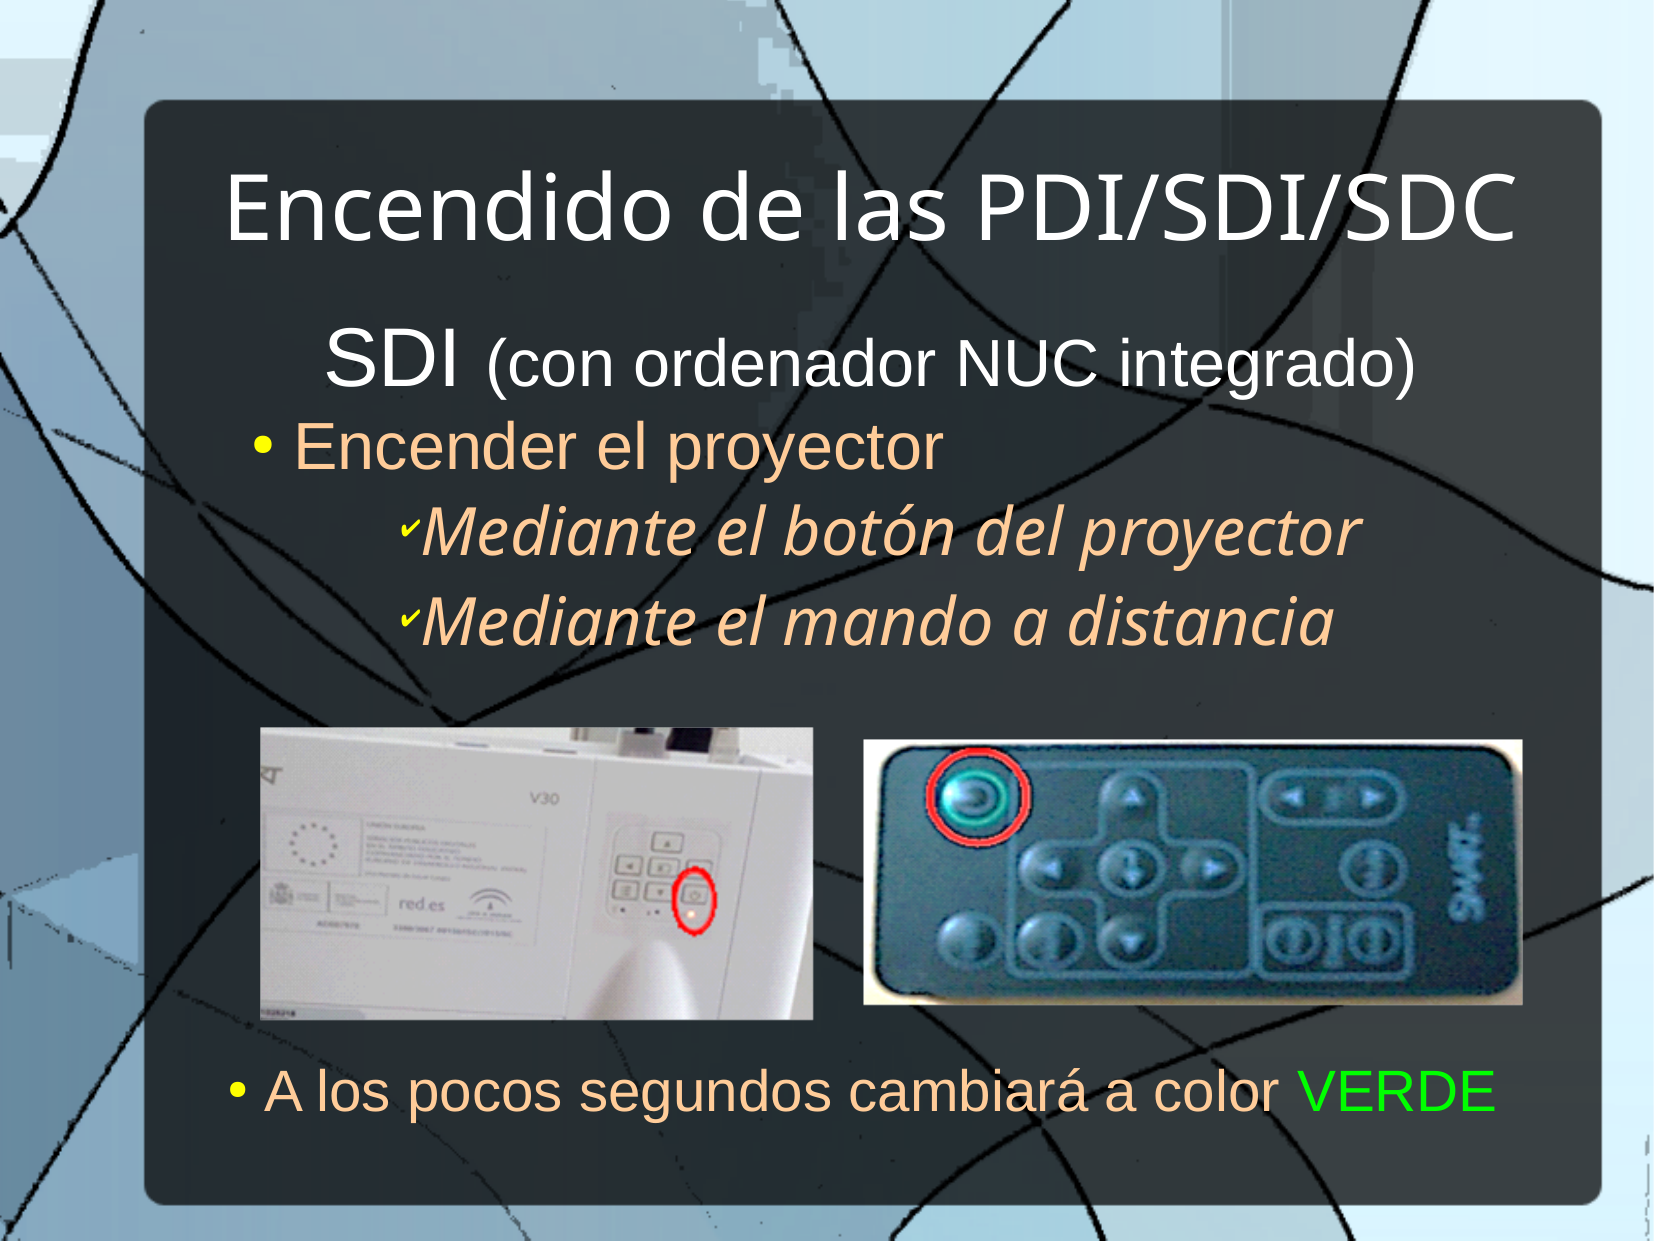

# Encendido de las PDI/SDI/SDC
SDI (con ordenador NUC integrado)
 Encender el proyector
Mediante el botón del proyector
Mediante el mando a distancia
 A los pocos segundos cambiará a color VERDE